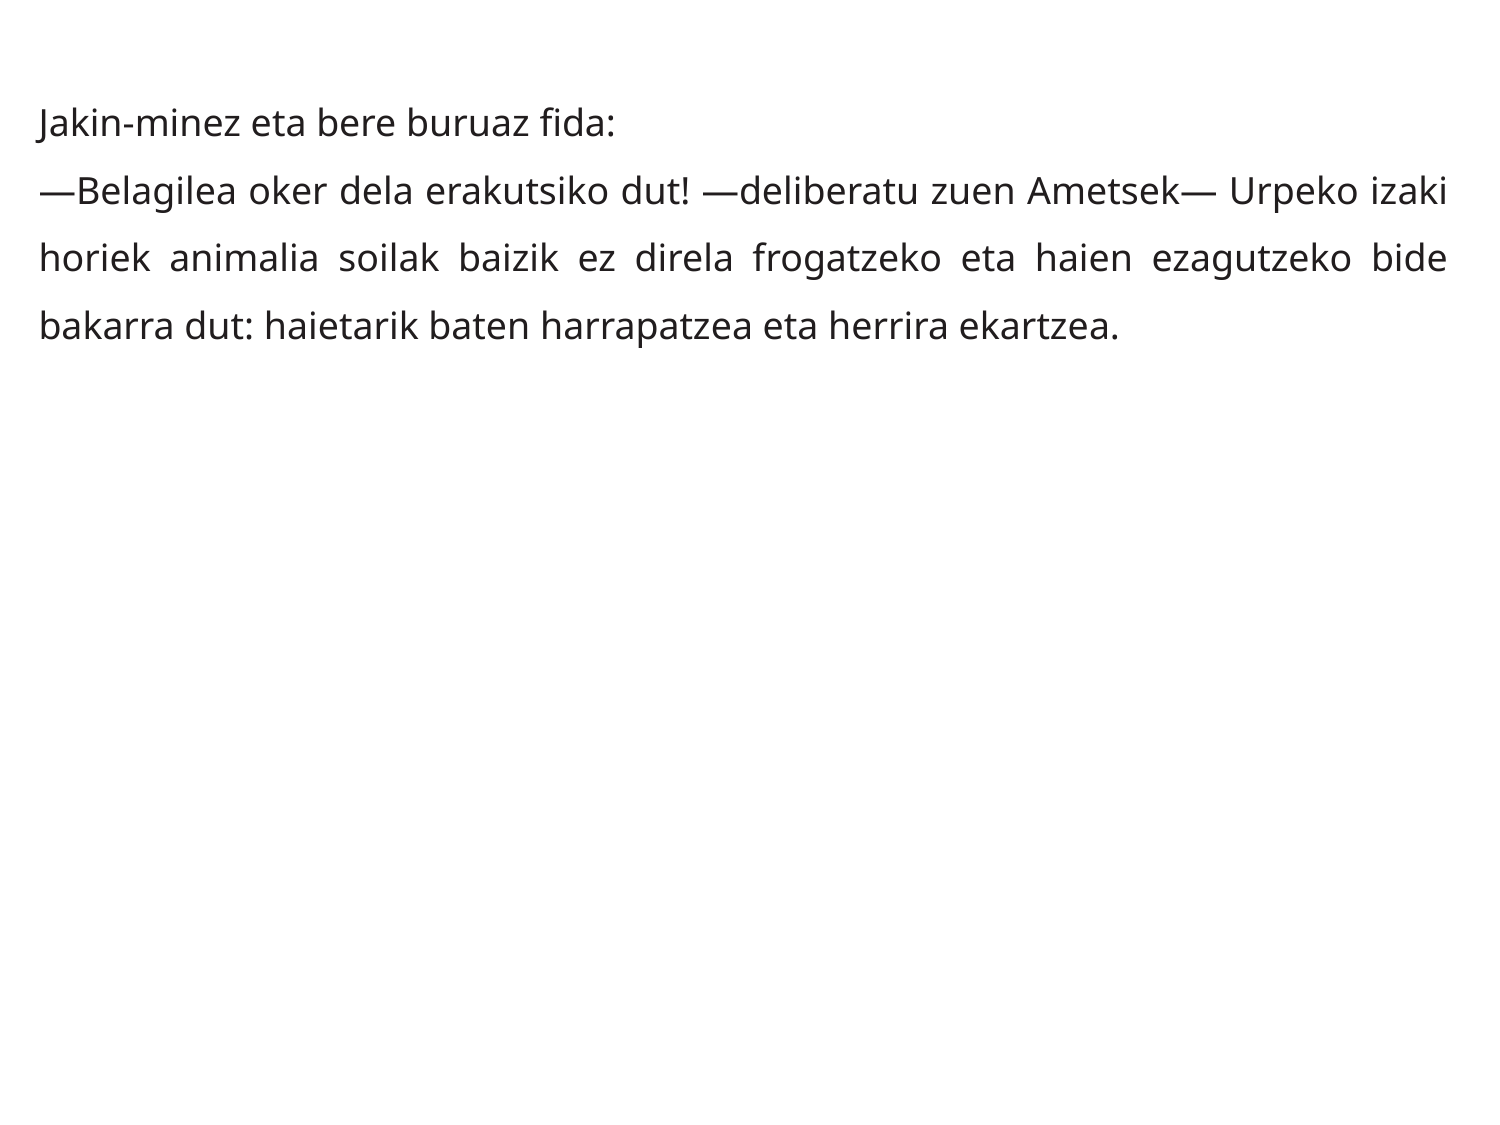

Jakin-minez eta bere buruaz fida:
—Belagilea oker dela erakutsiko dut! —deliberatu zuen Ametsek— Urpeko izaki horiek animalia soilak baizik ez direla frogatzeko eta haien ezagutzeko bide bakarra dut: haietarik baten harrapatzea eta herrira ekartzea.